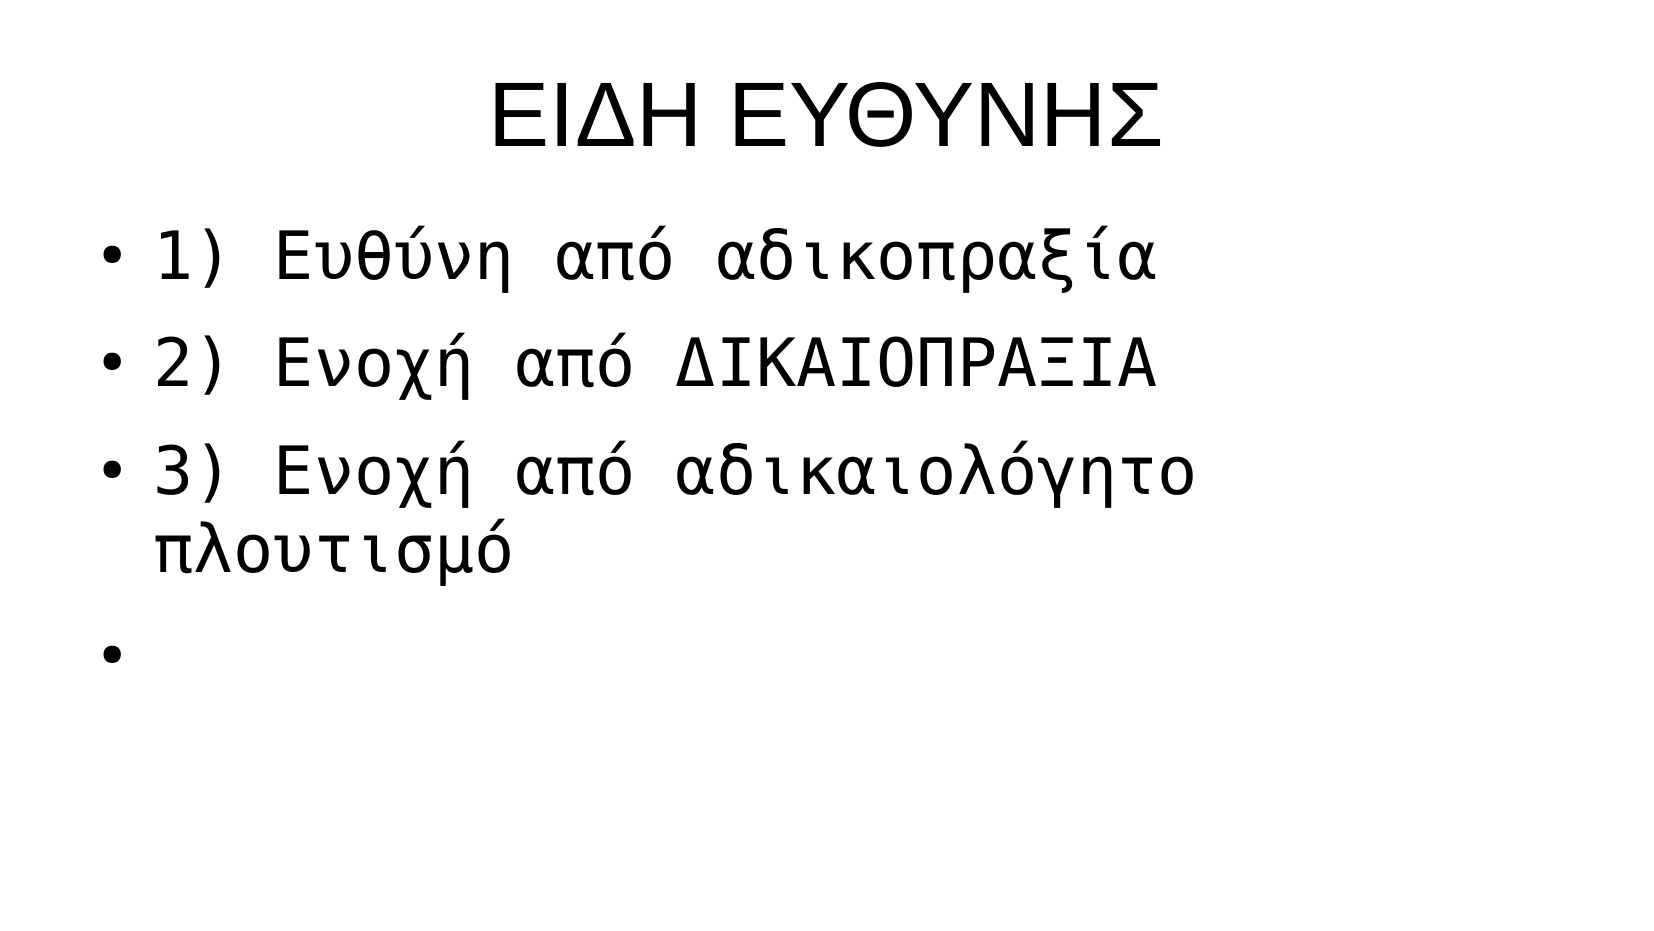

# ΕΙΔΗ ΕΥΘΥΝΗΣ
1) Ευθύνη από αδικοπραξία
2) Ενοχή από ΔΙΚΑΙΟΠΡΑΞΙΑ
3) Ενοχή από αδικαιολόγητο πλουτισμό